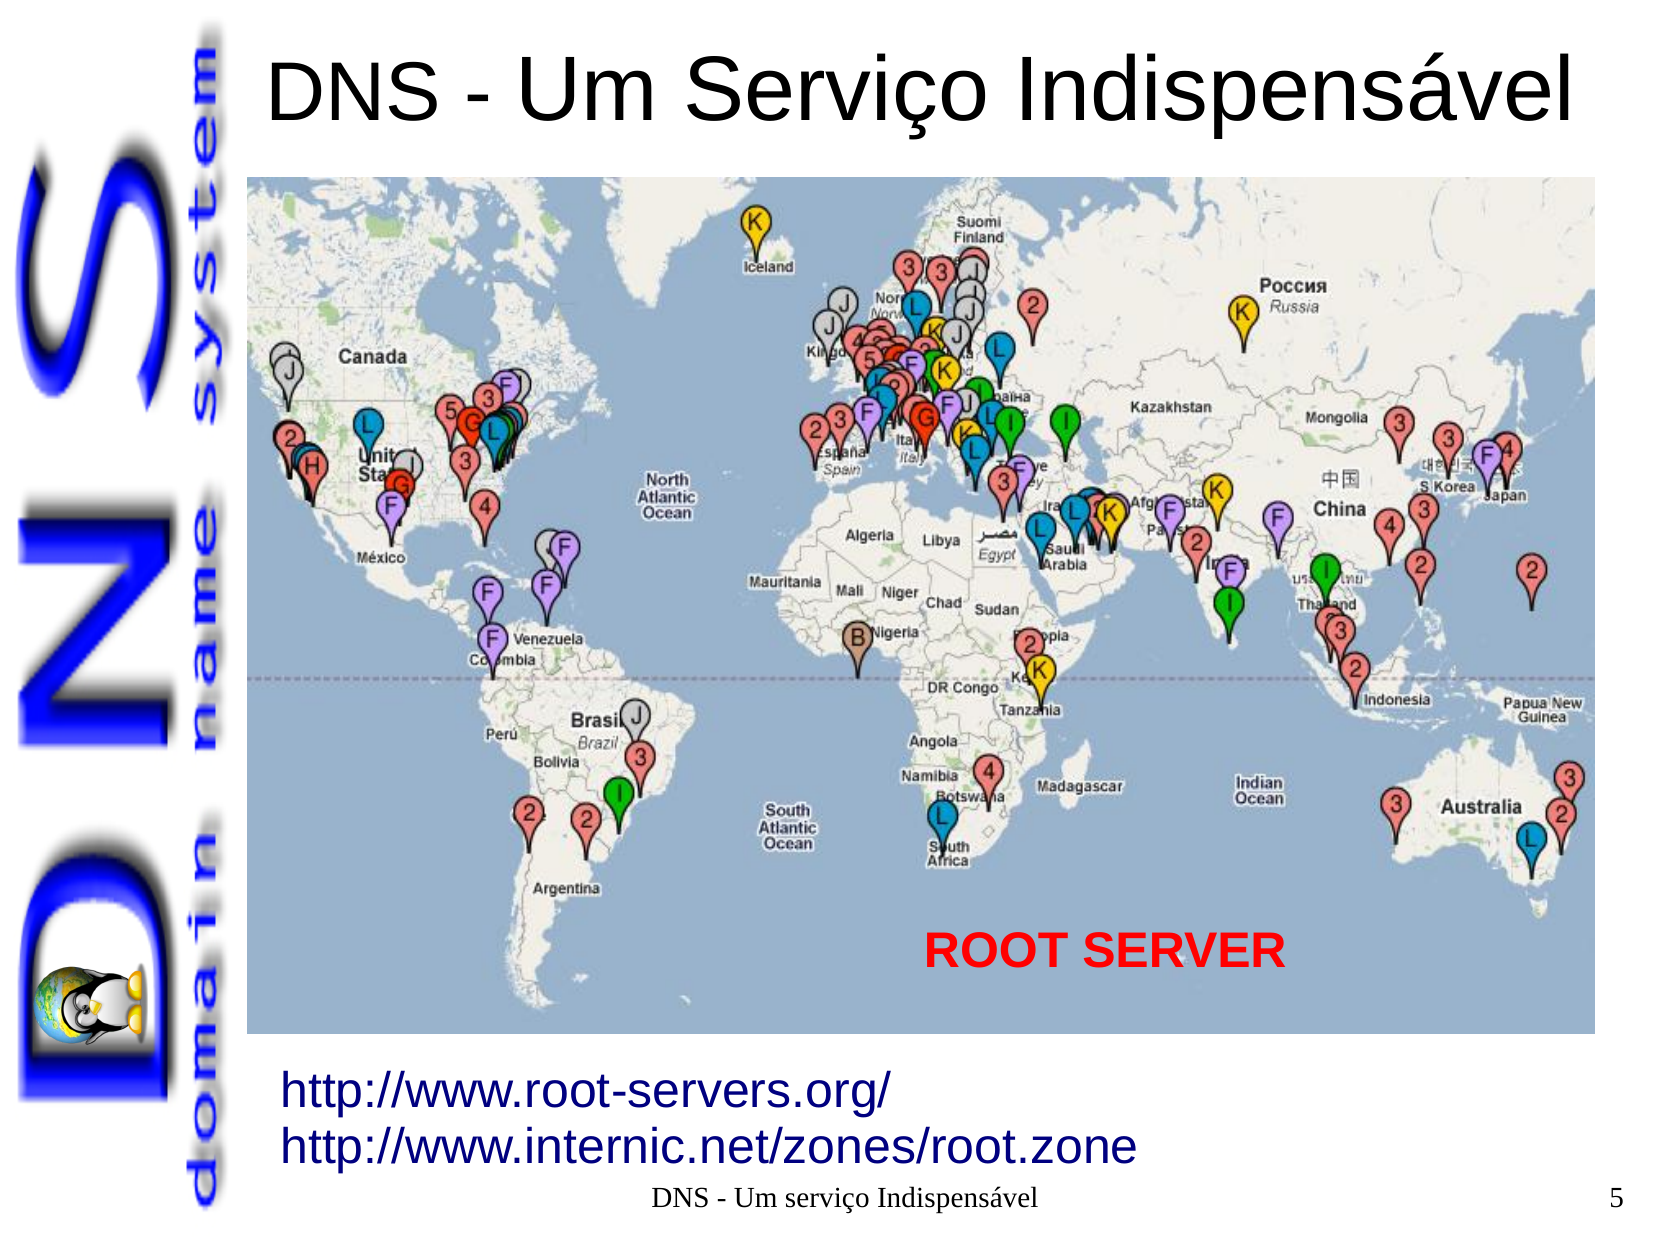

# DNS - Um Serviço Indispensável
ROOT SERVER
http://www.root-servers.org/
http://www.internic.net/zones/root.zone
DNS - Um serviço Indispensável
5